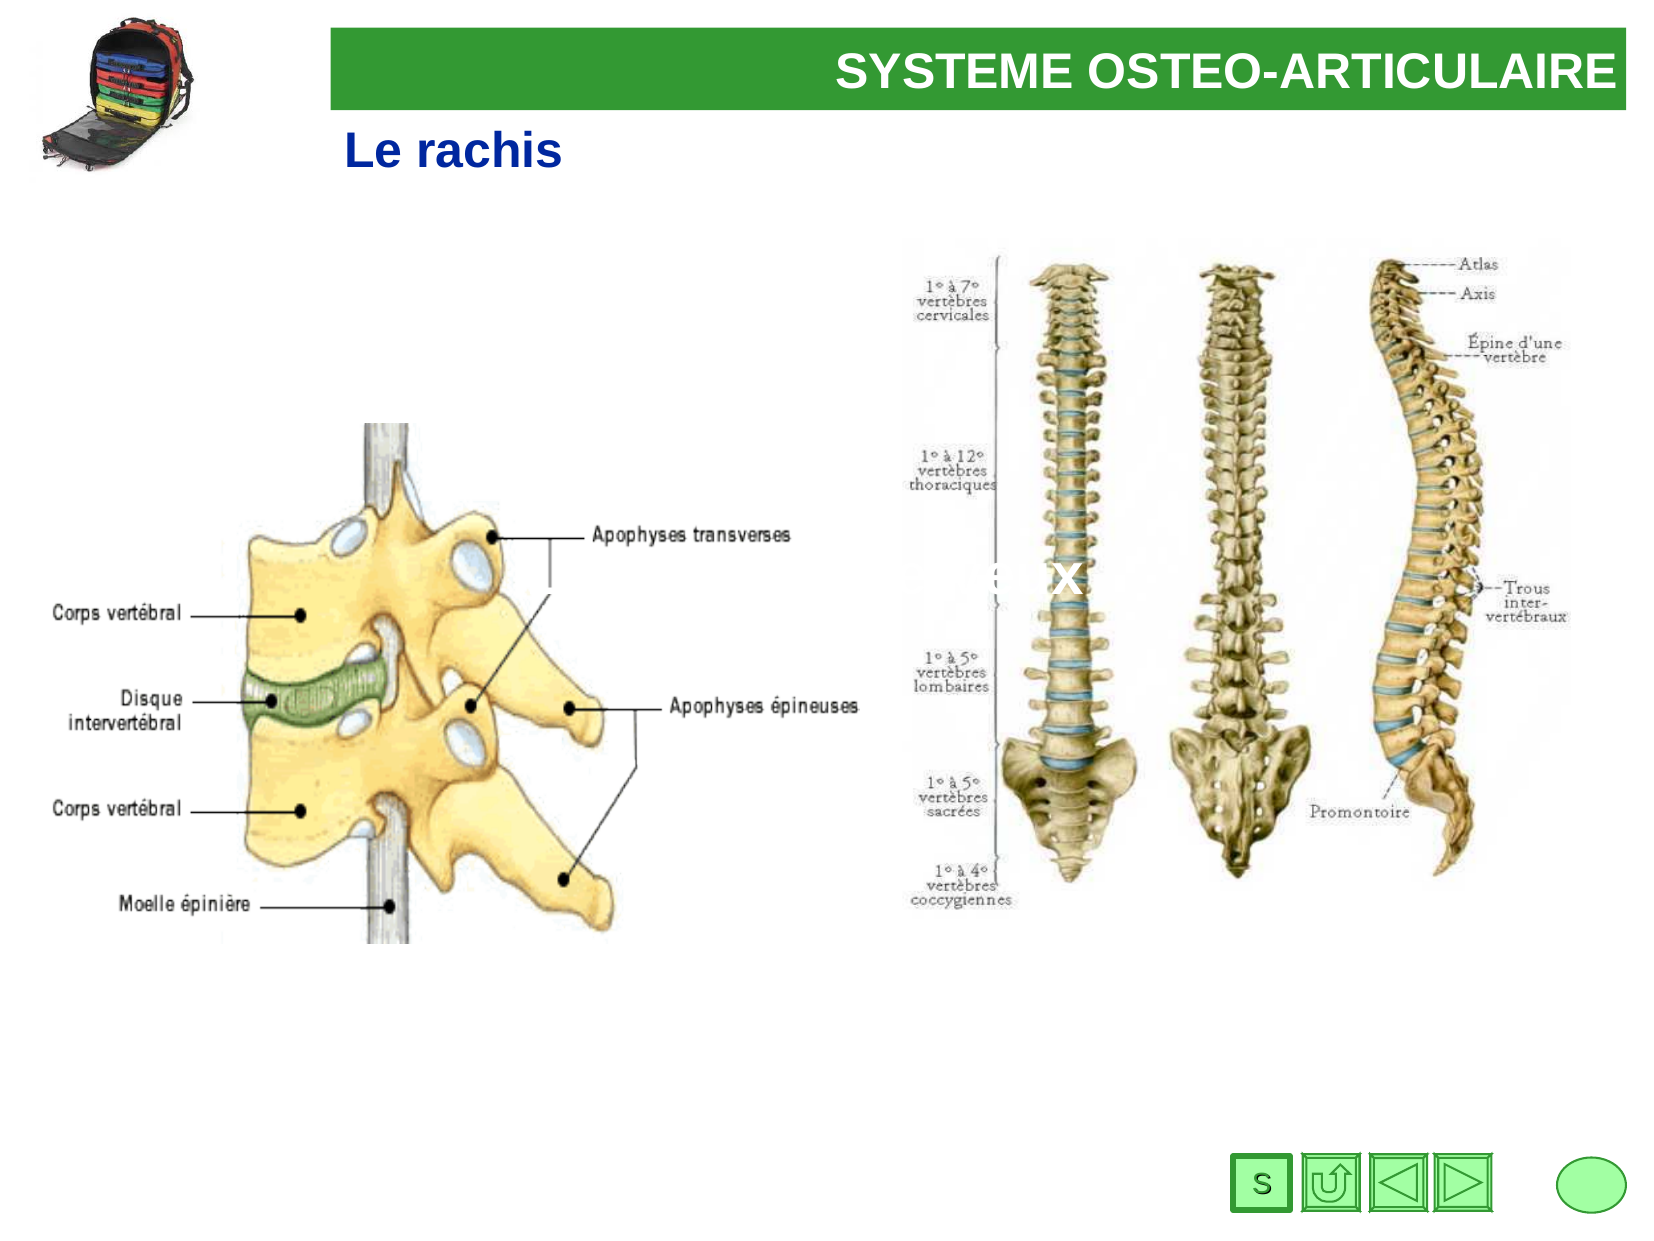

SYSTEME OSTEO-ARTICULAIRE
# Le rachis
Le système nerveux